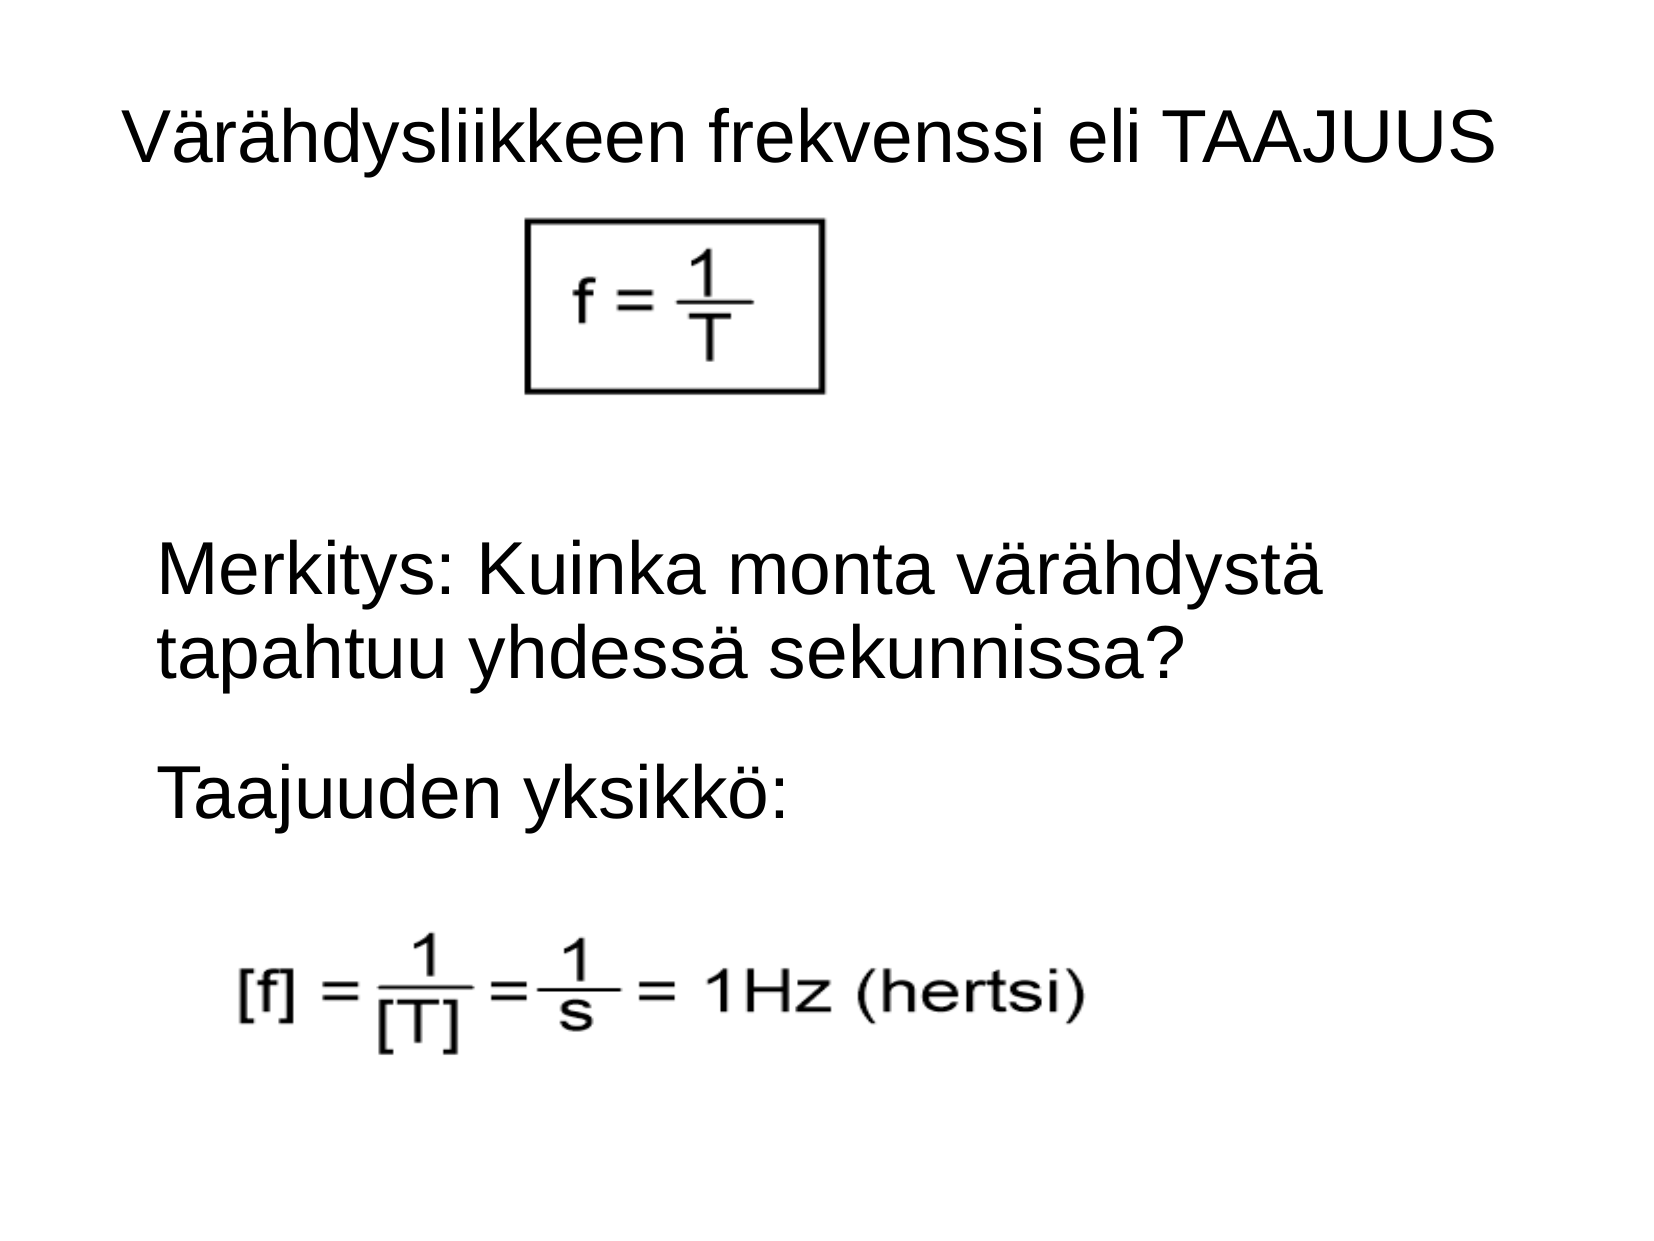

Värähdysliikkeen frekvenssi eli TAAJUUS
Merkitys: Kuinka monta värähdystä tapahtuu yhdessä sekunnissa?
Taajuuden yksikkö: